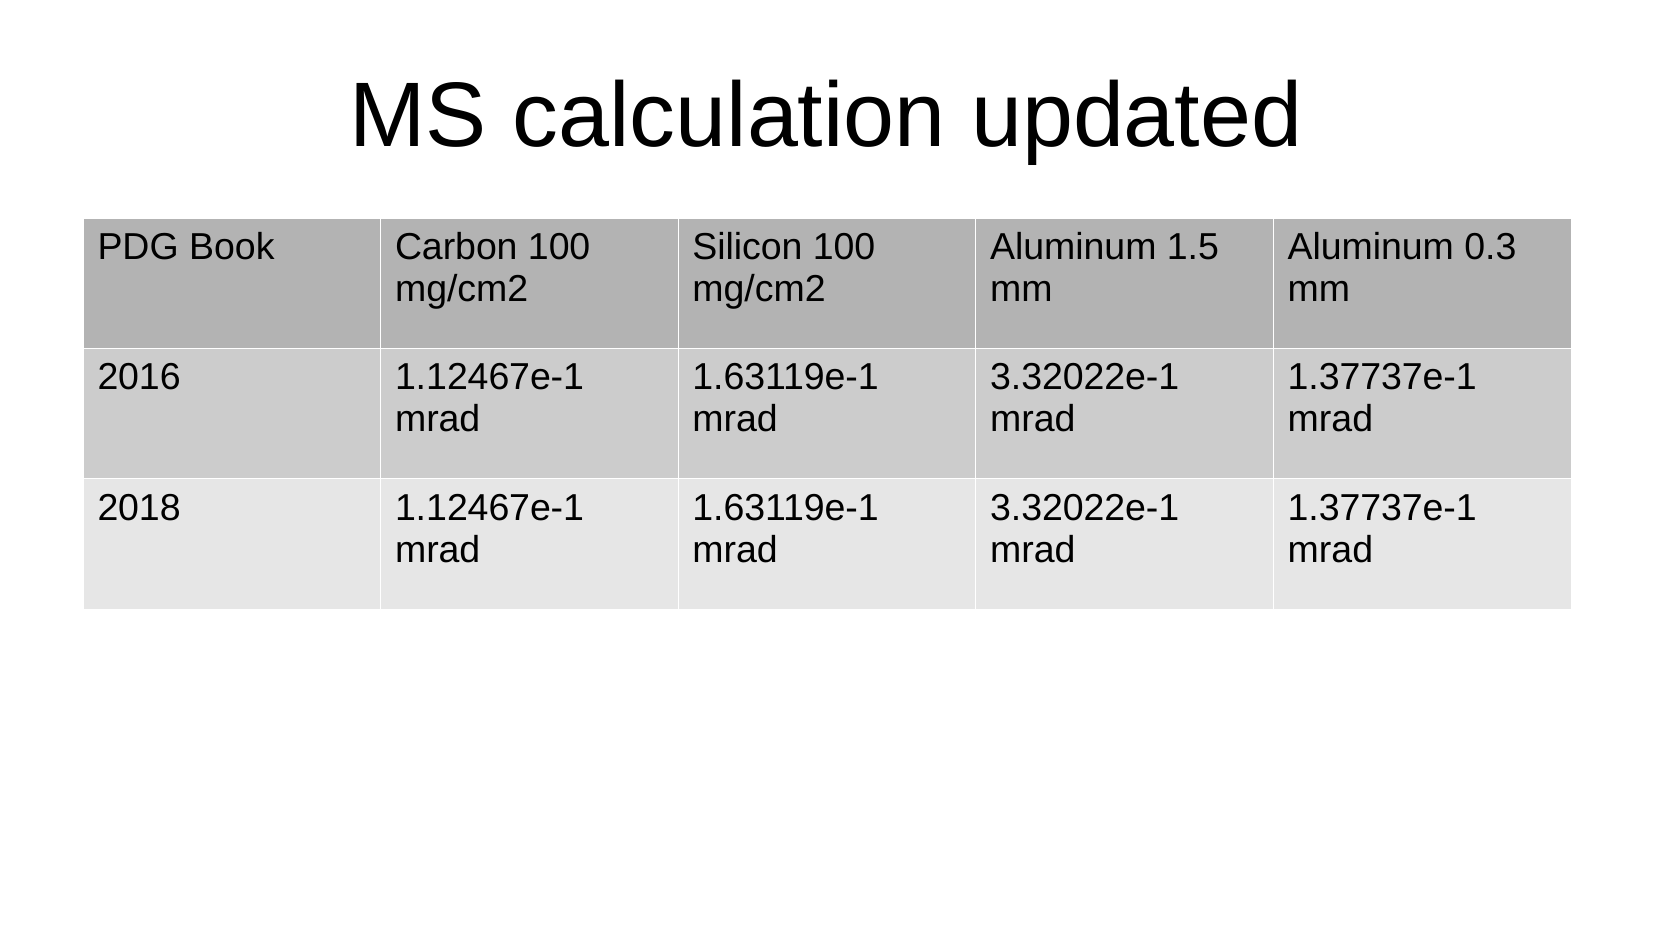

# MS calculation updated
| PDG Book | Carbon 100 mg/cm2 | Silicon 100 mg/cm2 | Aluminum 1.5 mm | Aluminum 0.3 mm |
| --- | --- | --- | --- | --- |
| 2016 | 1.12467e-1 mrad | 1.63119e-1 mrad | 3.32022e-1 mrad | 1.37737e-1 mrad |
| 2018 | 1.12467e-1 mrad | 1.63119e-1 mrad | 3.32022e-1 mrad | 1.37737e-1 mrad |